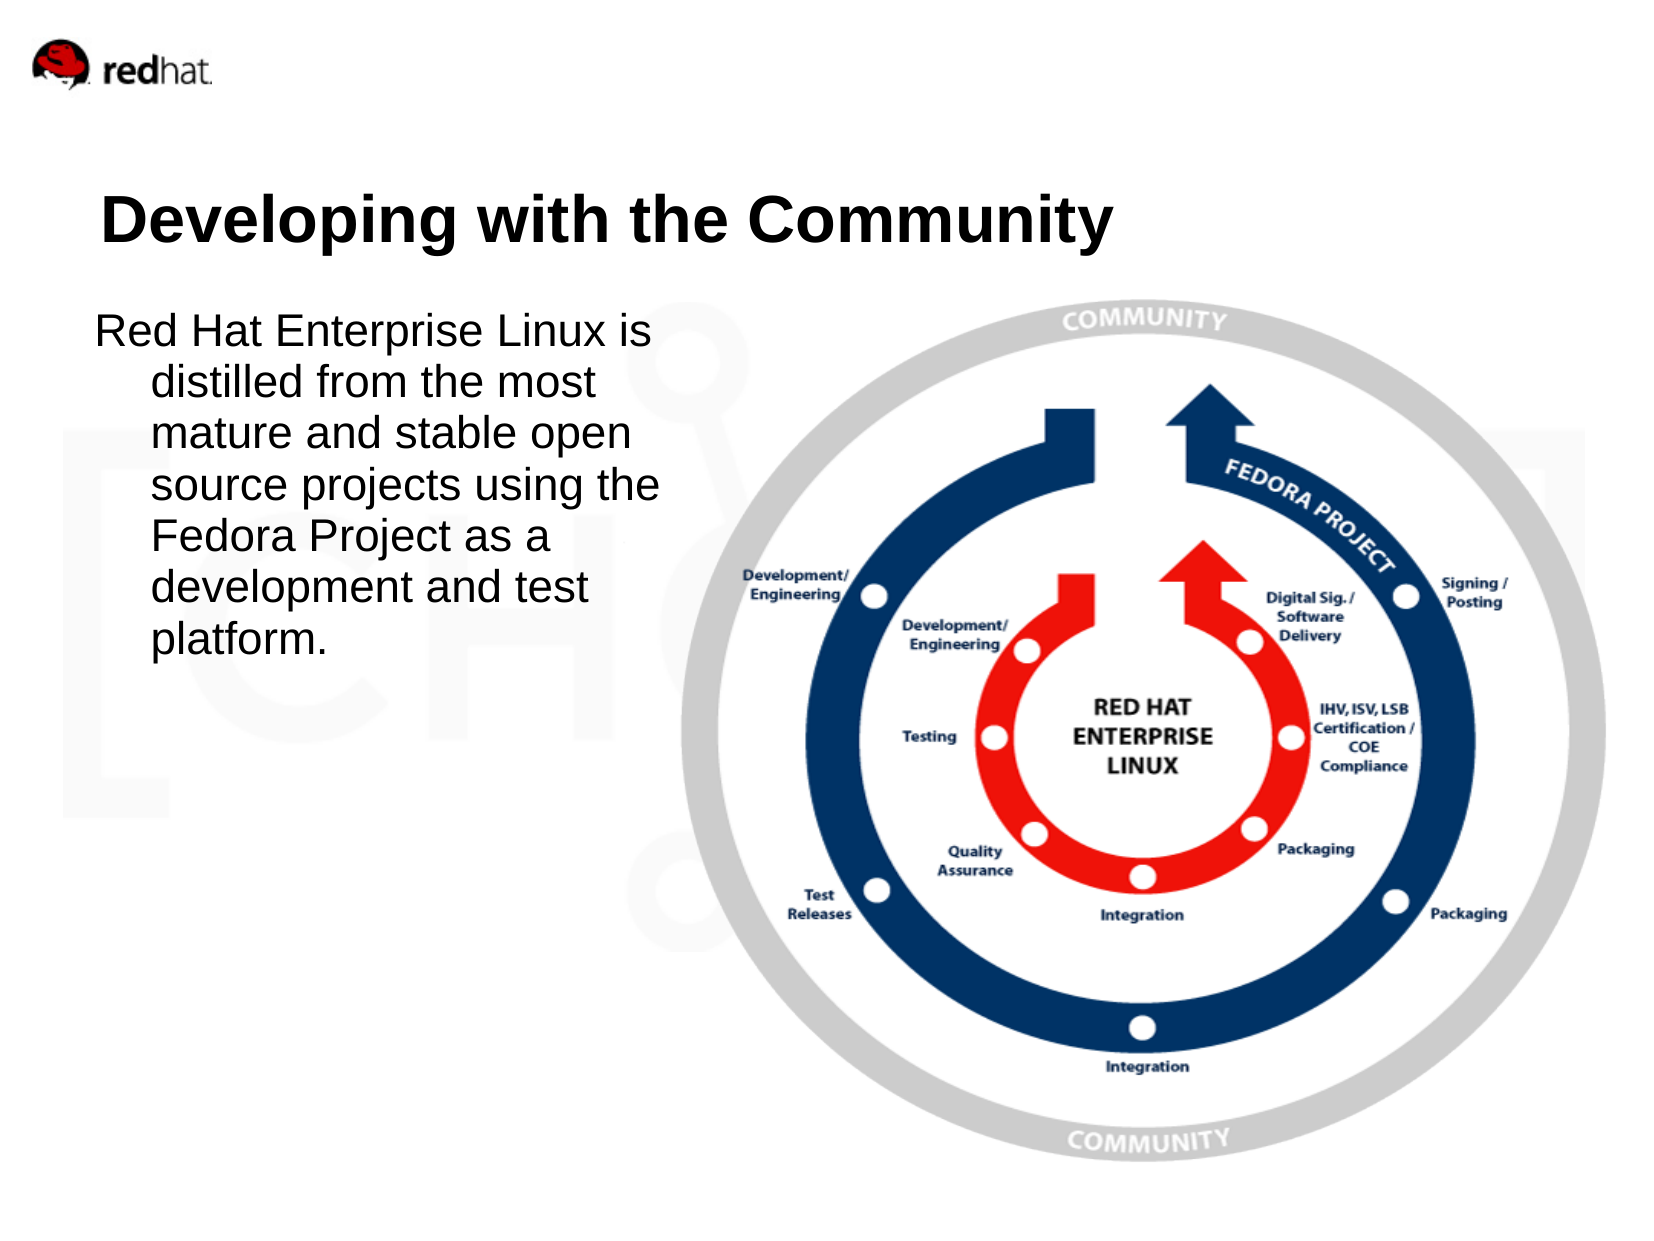

# Developing with the Community
Red Hat Enterprise Linux is distilled from the most mature and stable open source projects using the Fedora Project as a development and test platform.